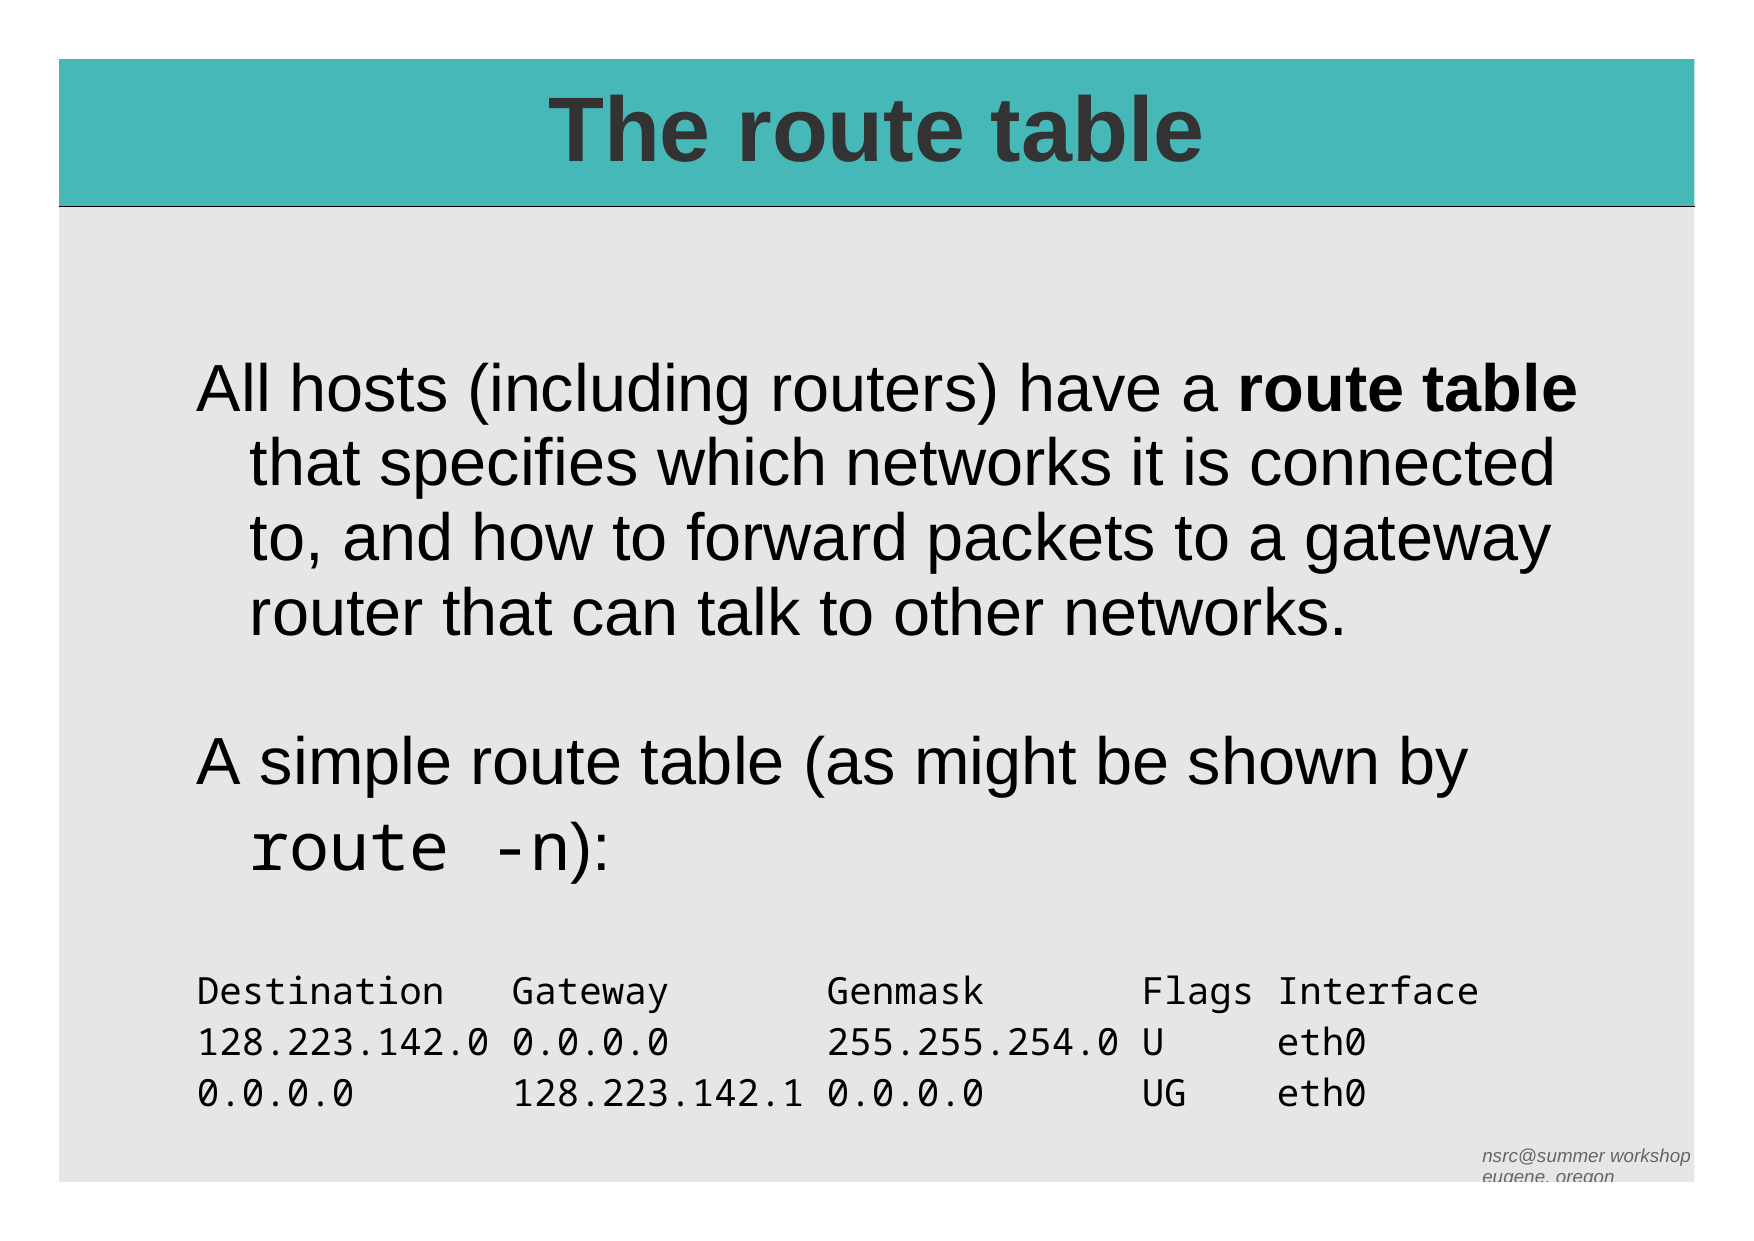

# The route table
All hosts (including routers) have a route table that specifies which networks it is connected to, and how to forward packets to a gateway router that can talk to other networks.
A simple route table (as might be shown by route -n):
Destination Gateway Genmask Flags Interface
128.223.142.0 0.0.0.0 255.255.254.0 U eth0
0.0.0.0 128.223.142.1 0.0.0.0 UG eth0